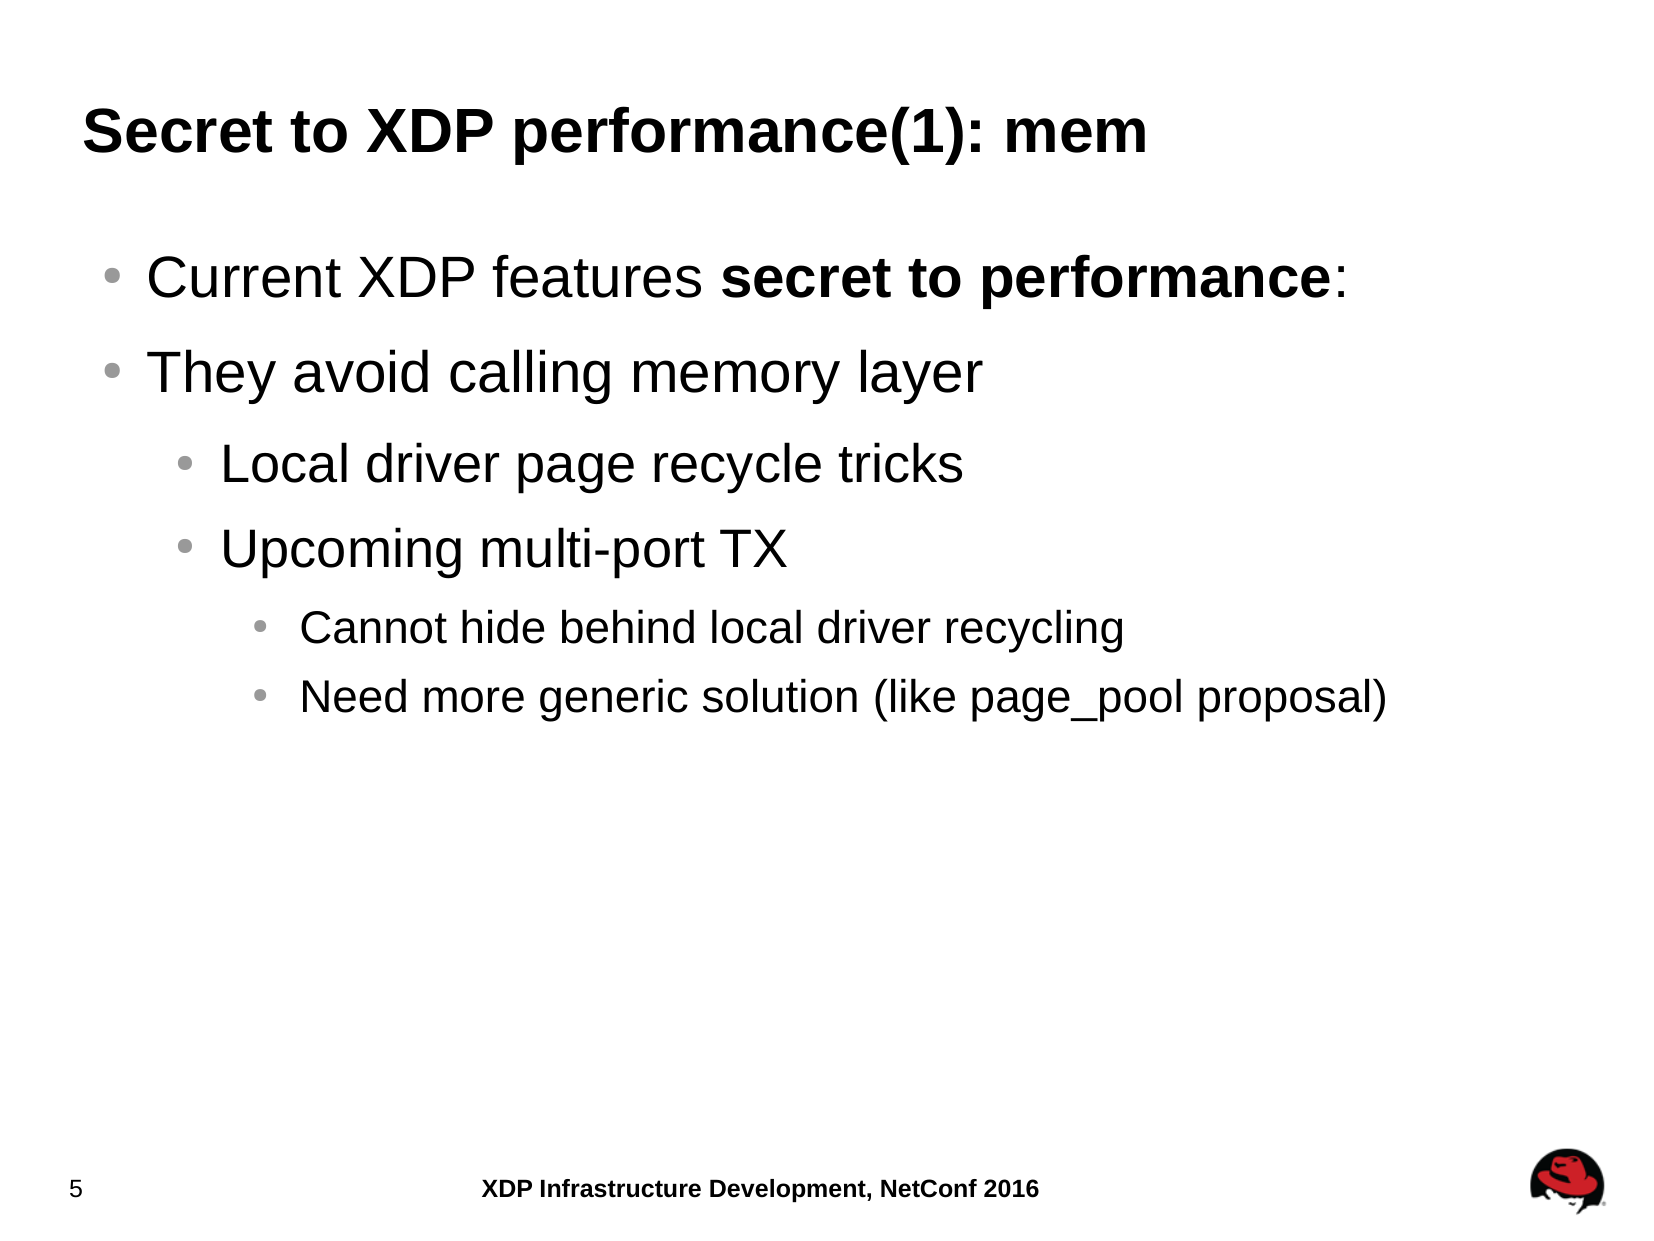

# Secret to XDP performance(1): mem
Current XDP features secret to performance:
They avoid calling memory layer
Local driver page recycle tricks
Upcoming multi-port TX
Cannot hide behind local driver recycling
Need more generic solution (like page_pool proposal)